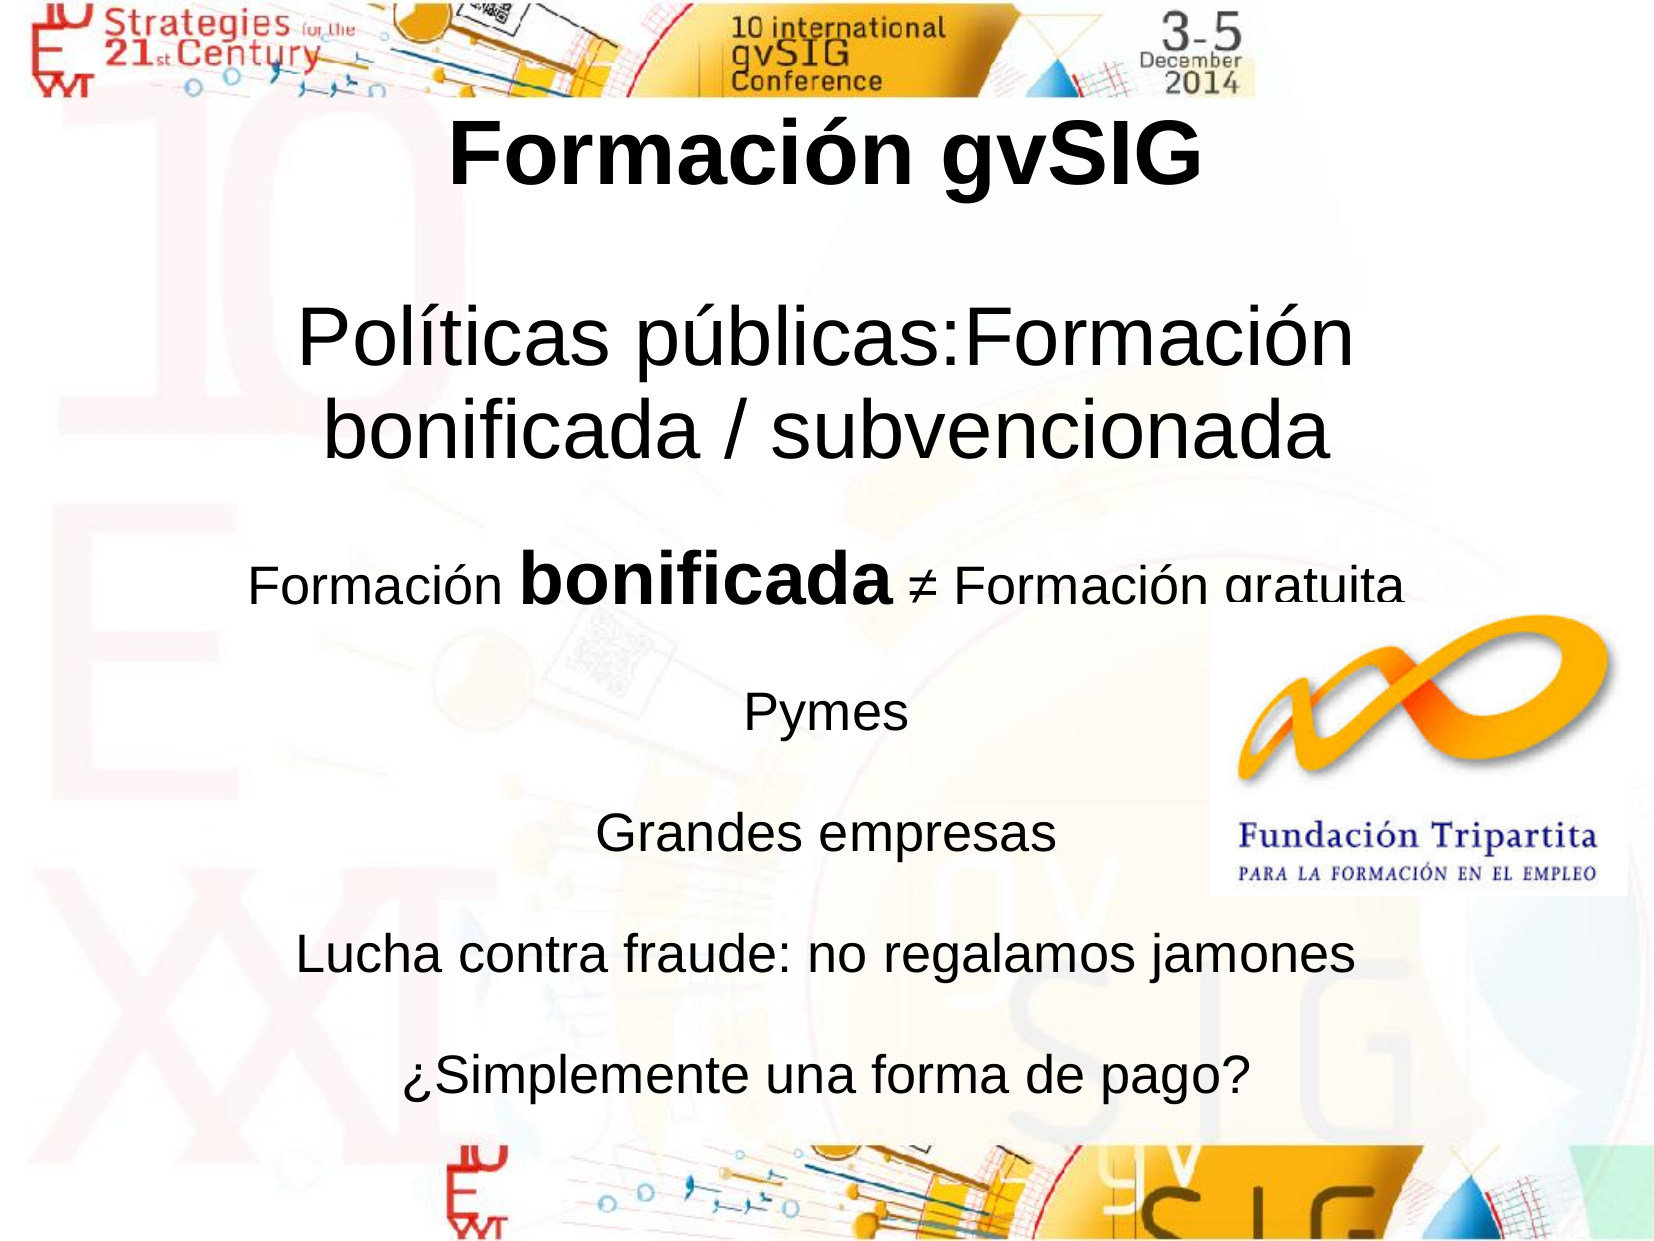

# Formación gvSIG
Políticas públicas:Formación bonificada / subvencionada
Formación bonificada ≠ Formación gratuita
Pymes
Grandes empresas
Lucha contra fraude: no regalamos jamones
¿Simplemente una forma de pago?